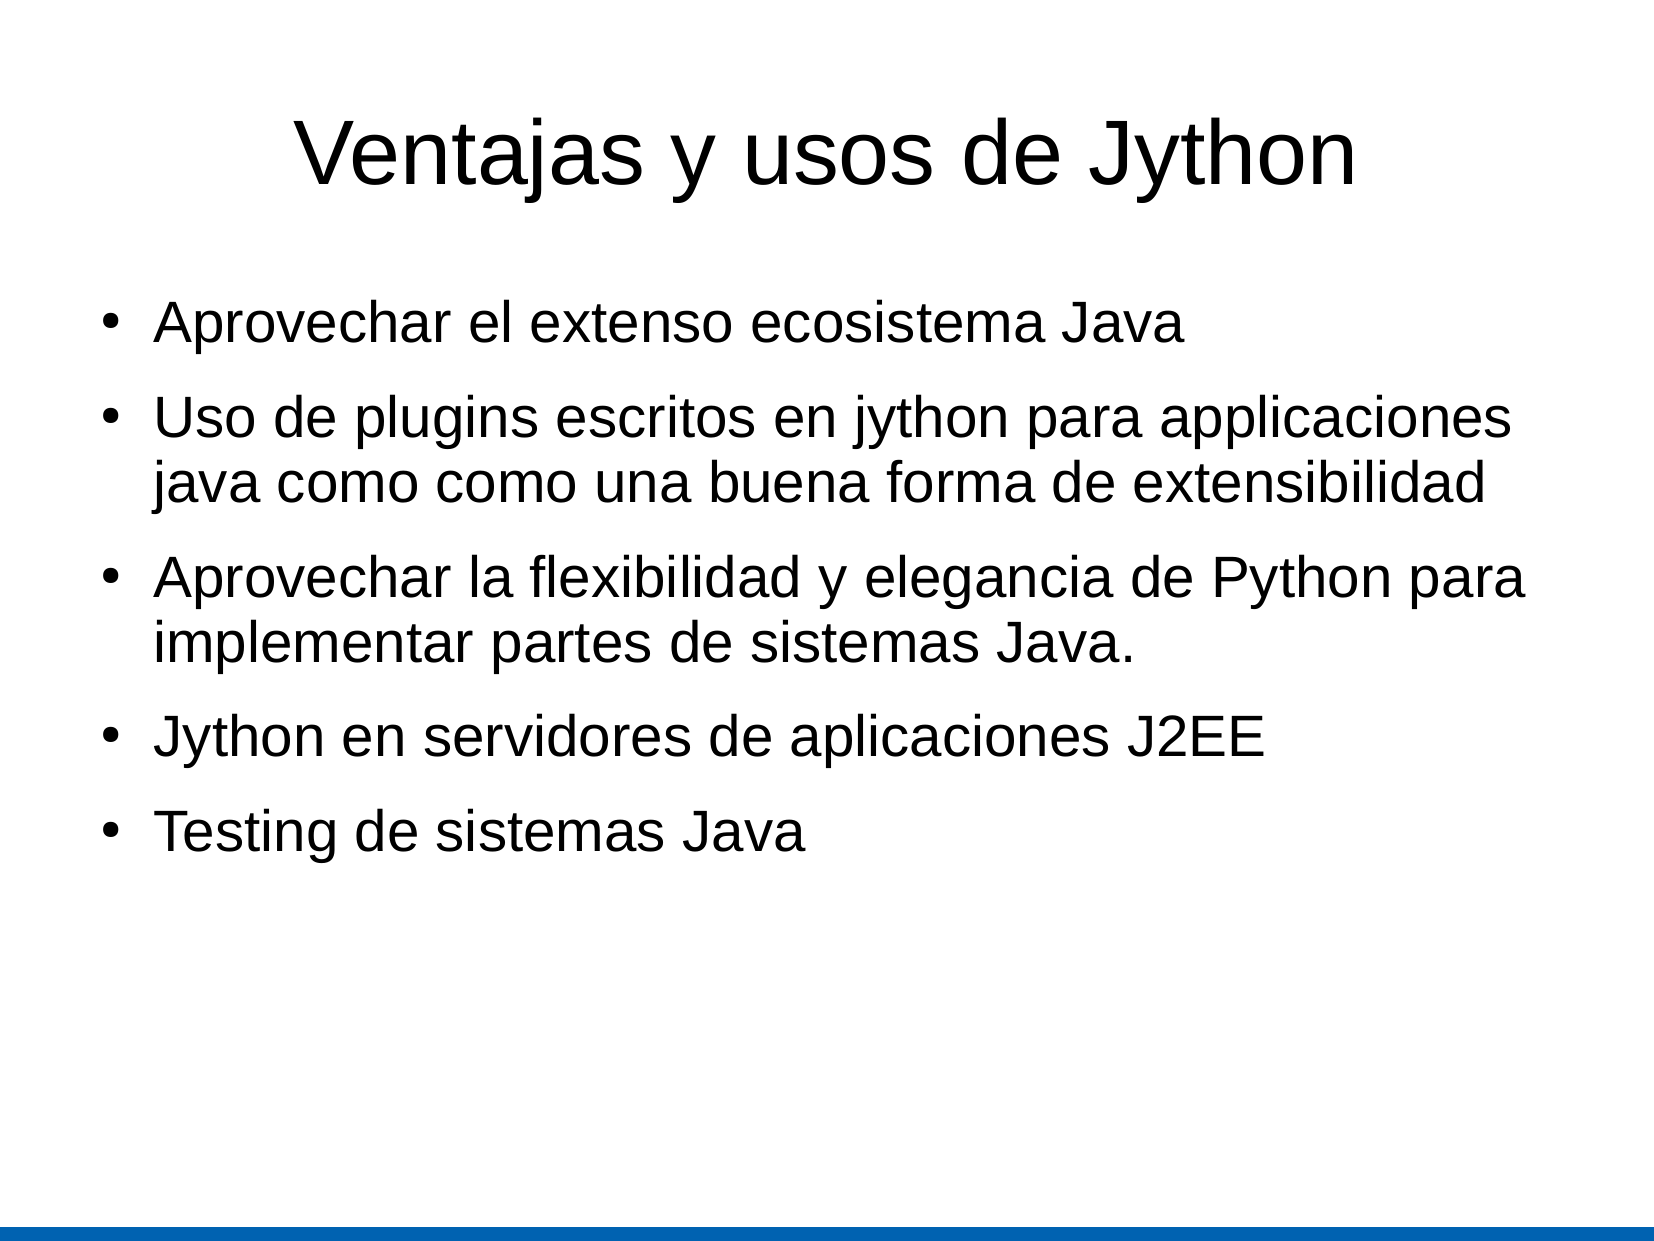

# Ventajas y usos de Jython
Aprovechar el extenso ecosistema Java
Uso de plugins escritos en jython para applicaciones java como como una buena forma de extensibilidad
Aprovechar la flexibilidad y elegancia de Python para implementar partes de sistemas Java.
Jython en servidores de aplicaciones J2EE
Testing de sistemas Java